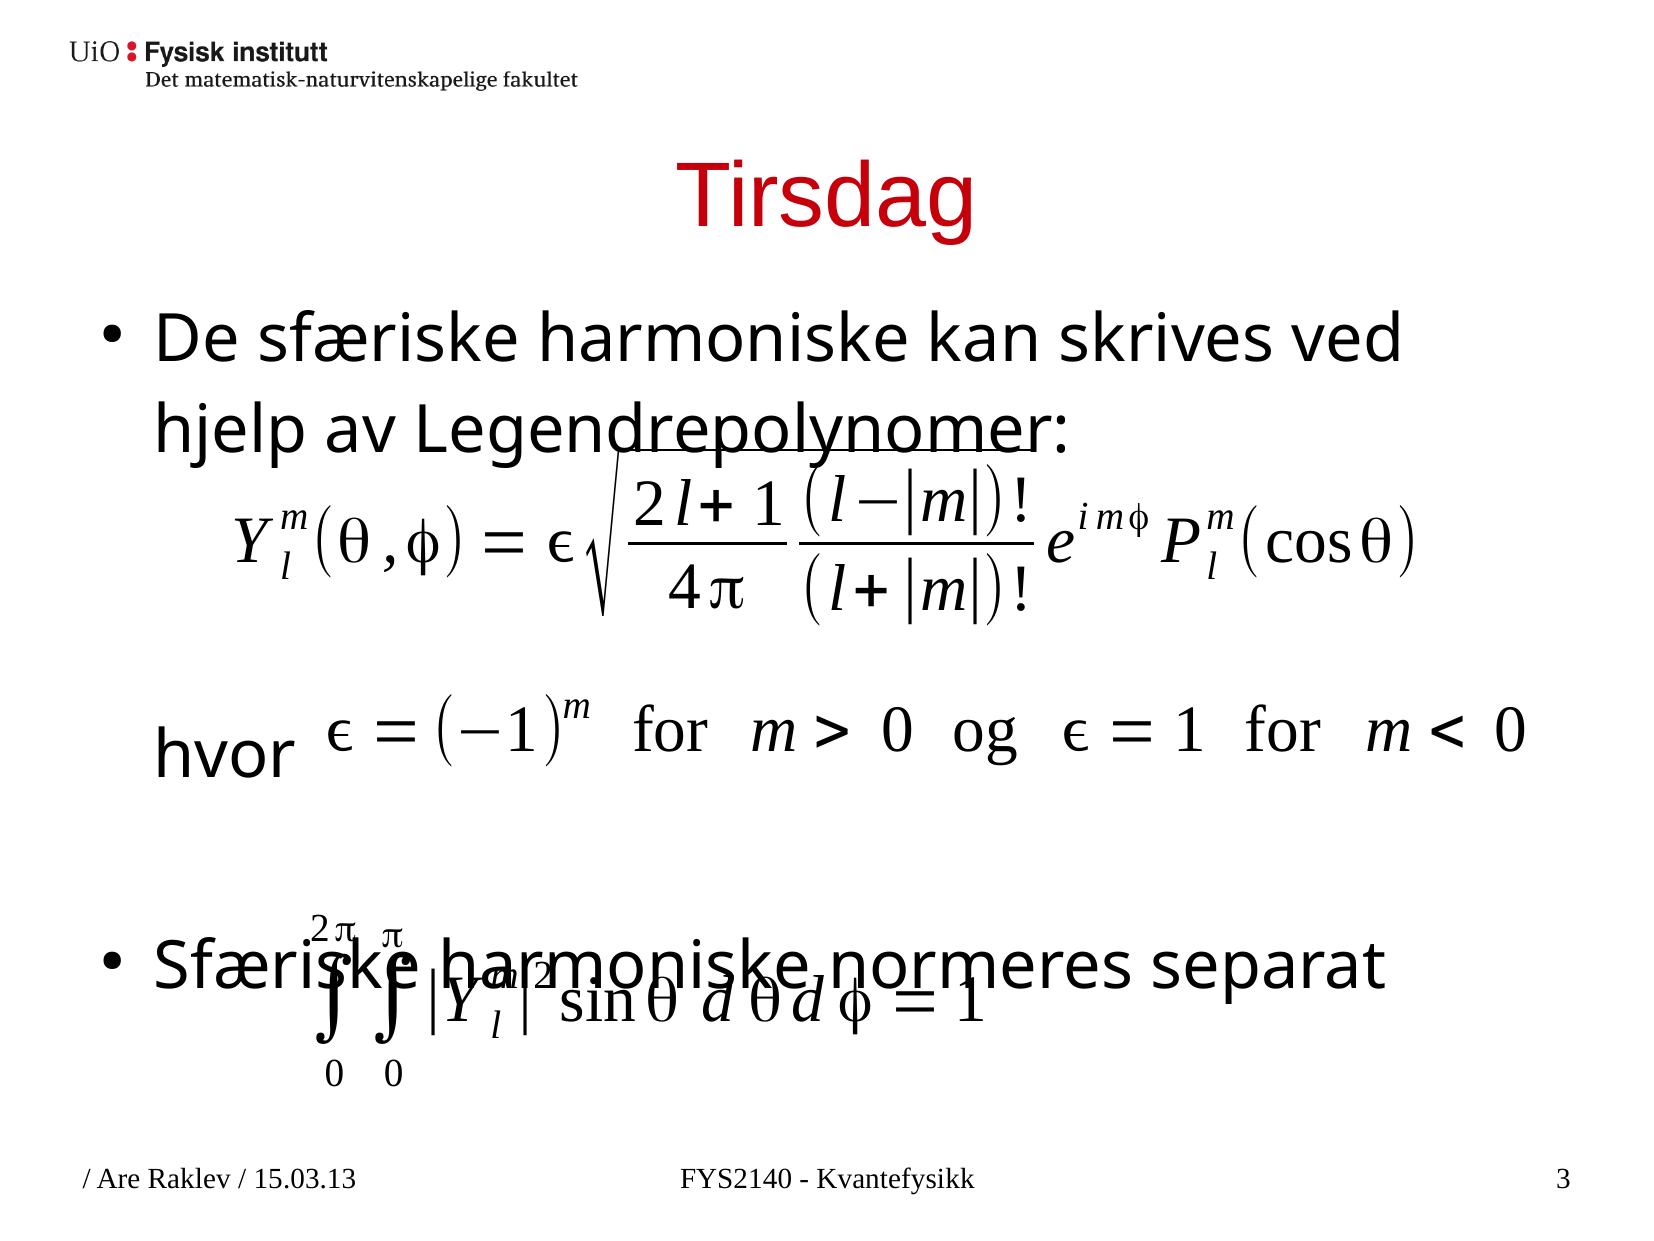

# Tirsdag
De sfæriske harmoniske kan skrives ved hjelp av Legendrepolynomer:
hvor
Sfæriske harmoniske normeres separat
/ Are Raklev / 15.03.13
FYS2140 - Kvantefysikk
3